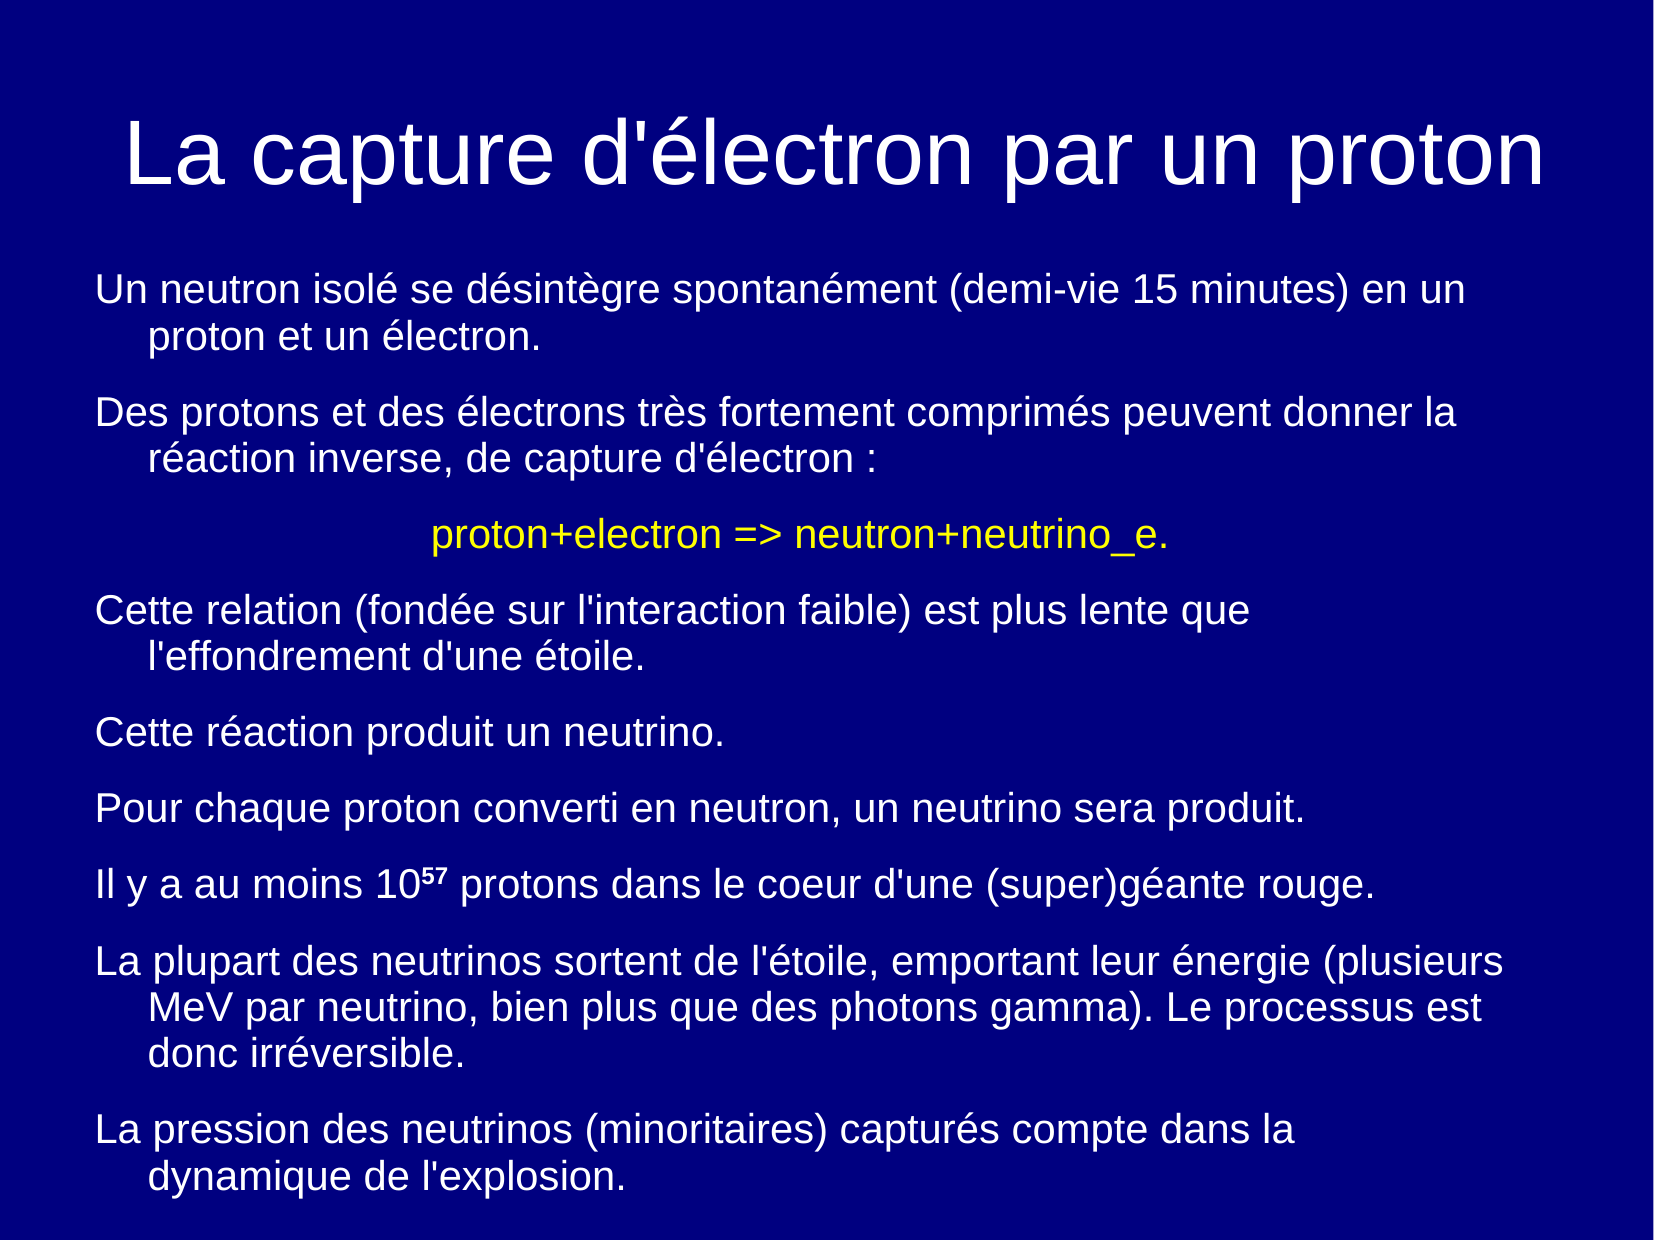

# La capture d'électron par un proton
Un neutron isolé se désintègre spontanément (demi-vie 15 minutes) en un proton et un électron.
Des protons et des électrons très fortement comprimés peuvent donner la réaction inverse, de capture d'électron :
proton+electron => neutron+neutrino_e.
Cette relation (fondée sur l'interaction faible) est plus lente que l'effondrement d'une étoile.
Cette réaction produit un neutrino.
Pour chaque proton converti en neutron, un neutrino sera produit.
Il y a au moins 1057 protons dans le coeur d'une (super)géante rouge.
La plupart des neutrinos sortent de l'étoile, emportant leur énergie (plusieurs MeV par neutrino, bien plus que des photons gamma). Le processus est donc irréversible.
La pression des neutrinos (minoritaires) capturés compte dans la dynamique de l'explosion.